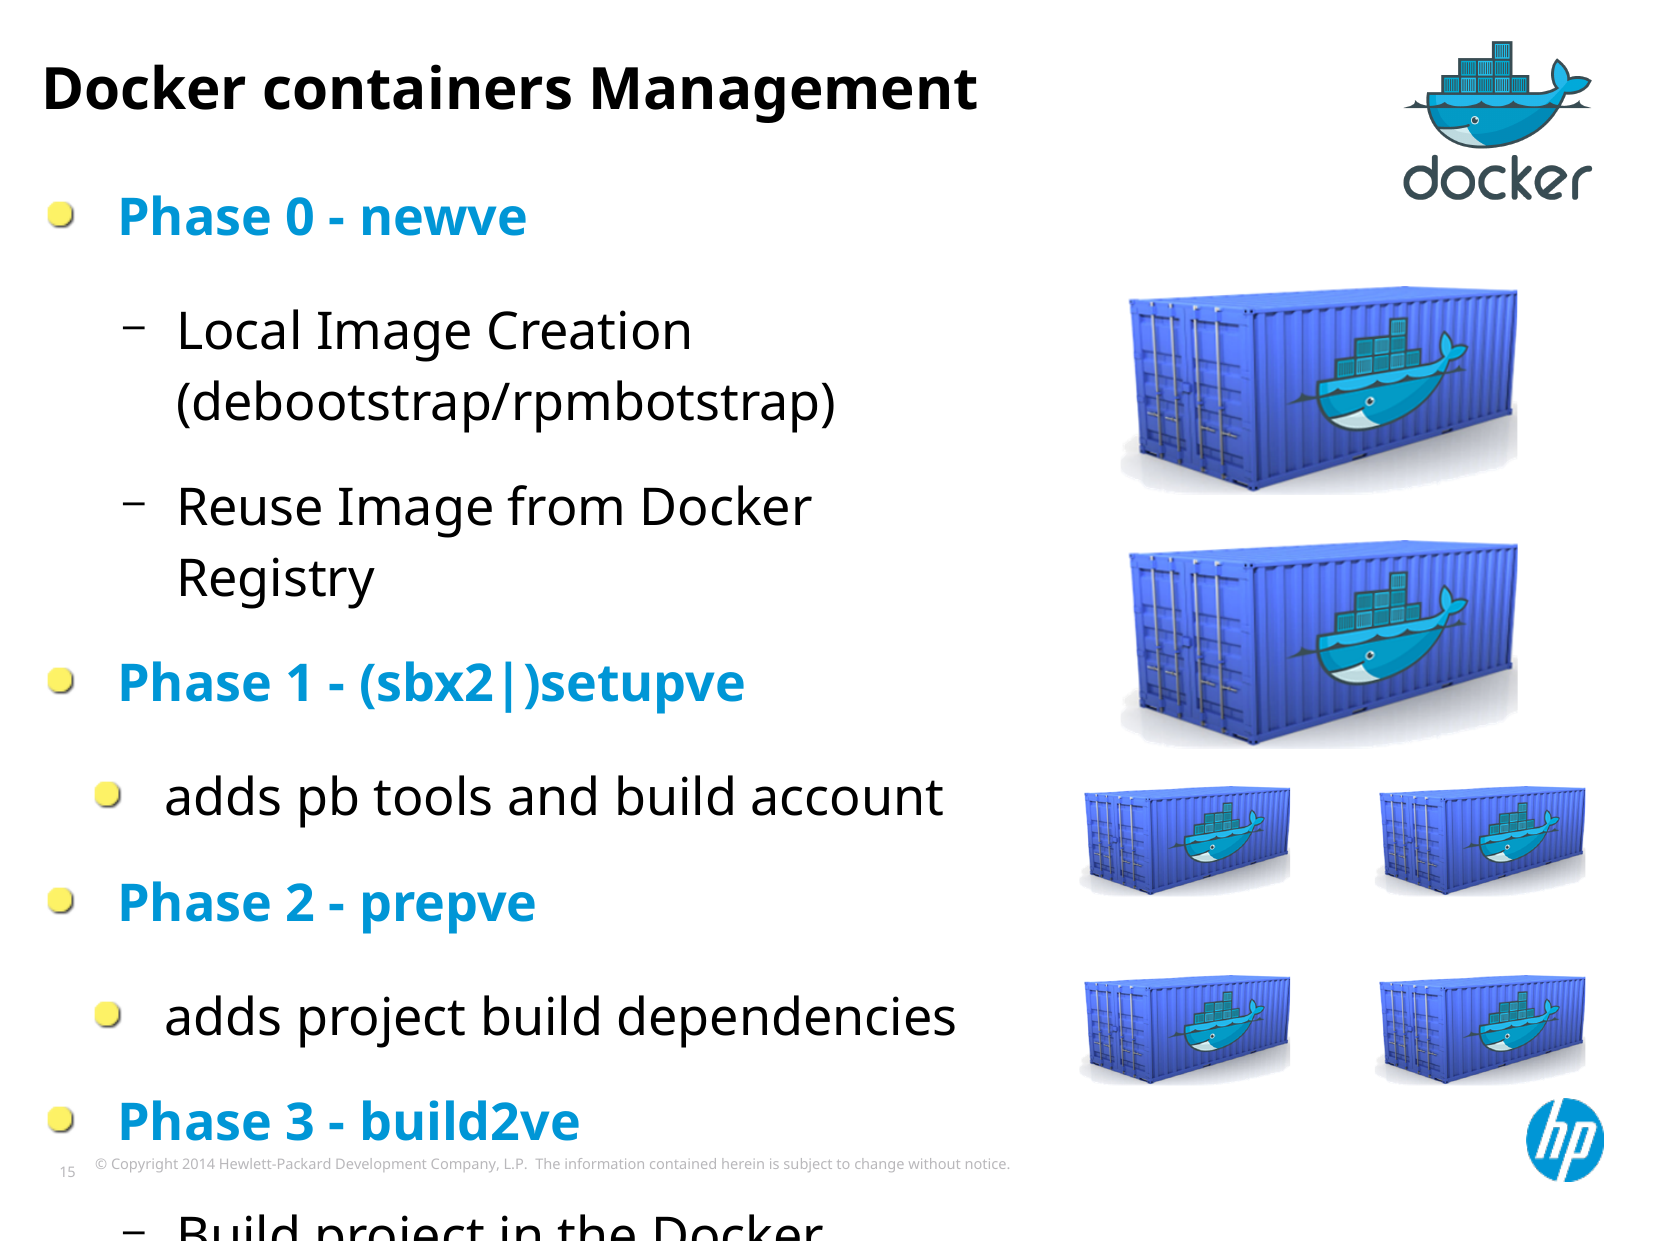

# Docker containers Management
Phase 0 - newve
Local Image Creation (debootstrap/rpmbotstrap)
Reuse Image from Docker Registry
Phase 1 - (sbx2|)setupve
adds pb tools and build account
Phase 2 - prepve
adds project build dependencies
Phase 3 - build2ve
Build project in the Docker container